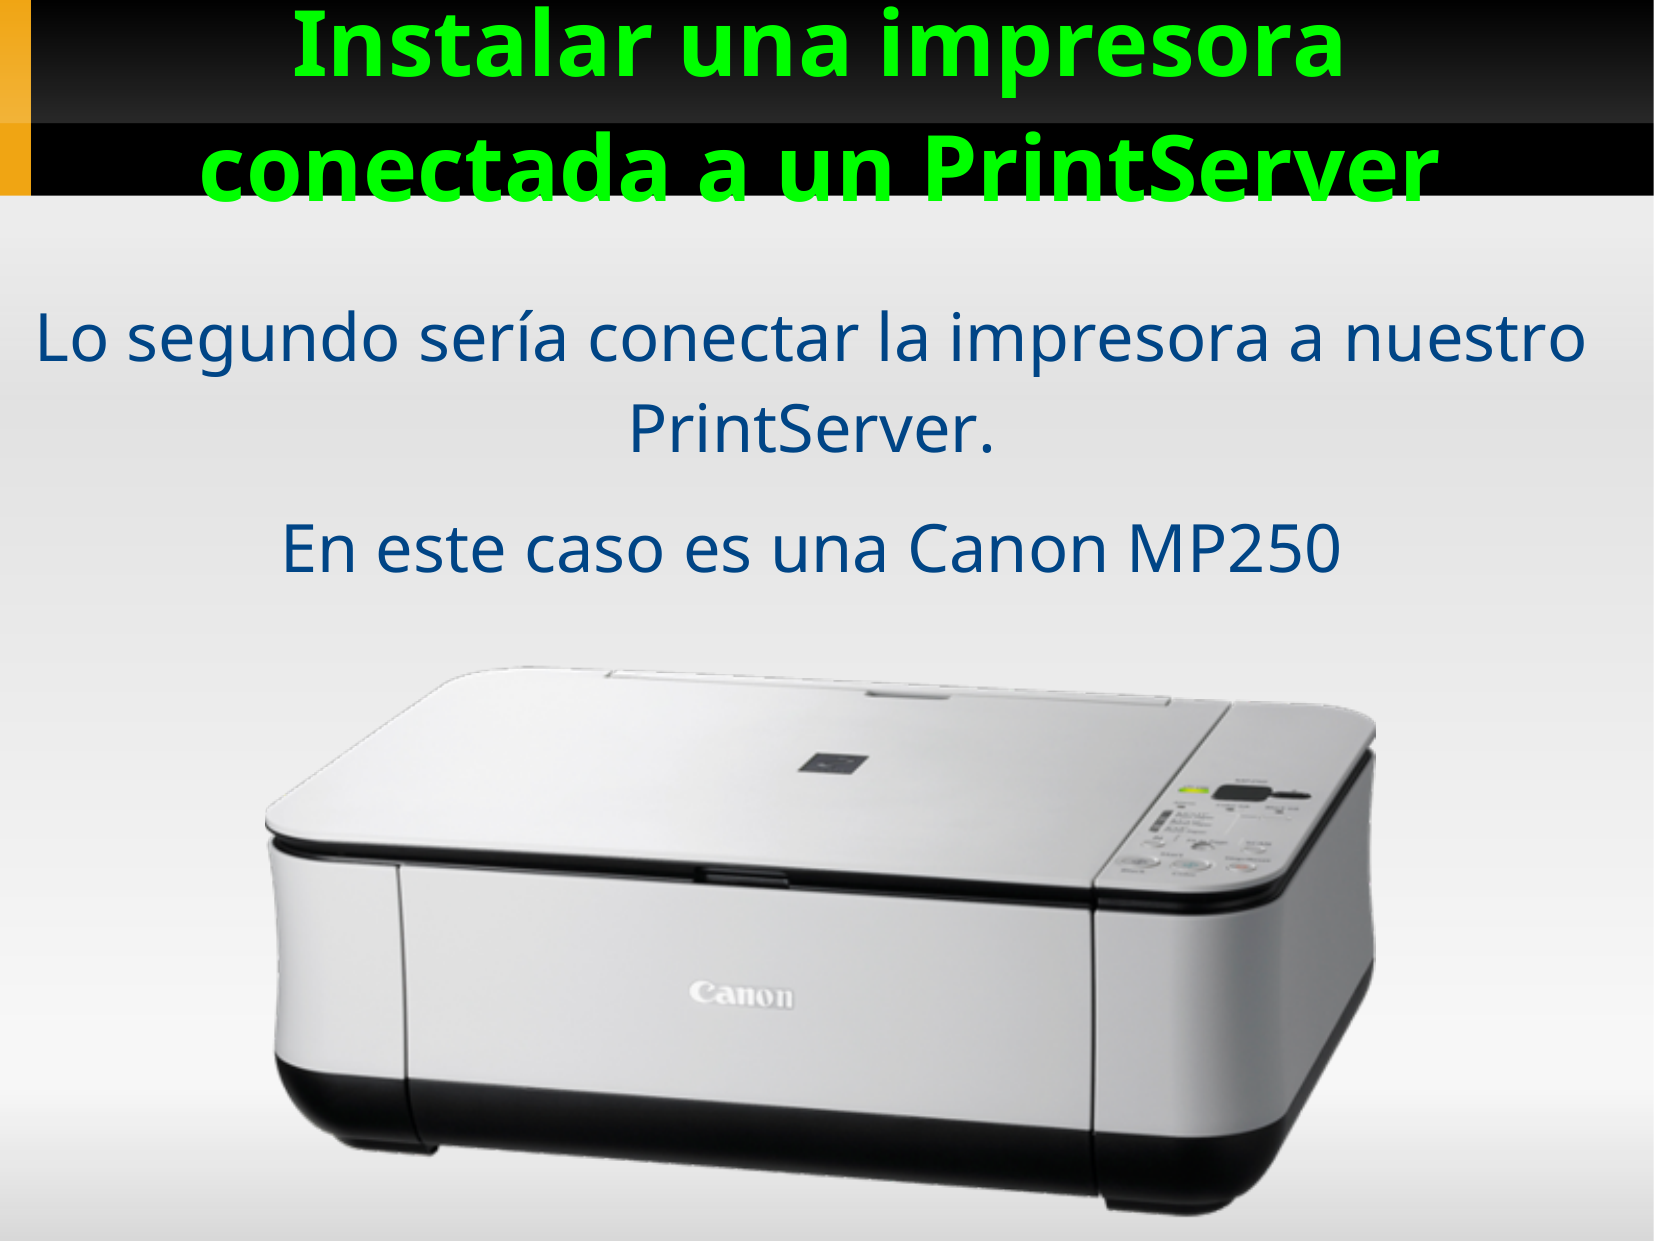

# Instalar una impresora conectada a un PrintServer
Lo segundo sería conectar la impresora a nuestro PrintServer.
En este caso es una Canon MP250